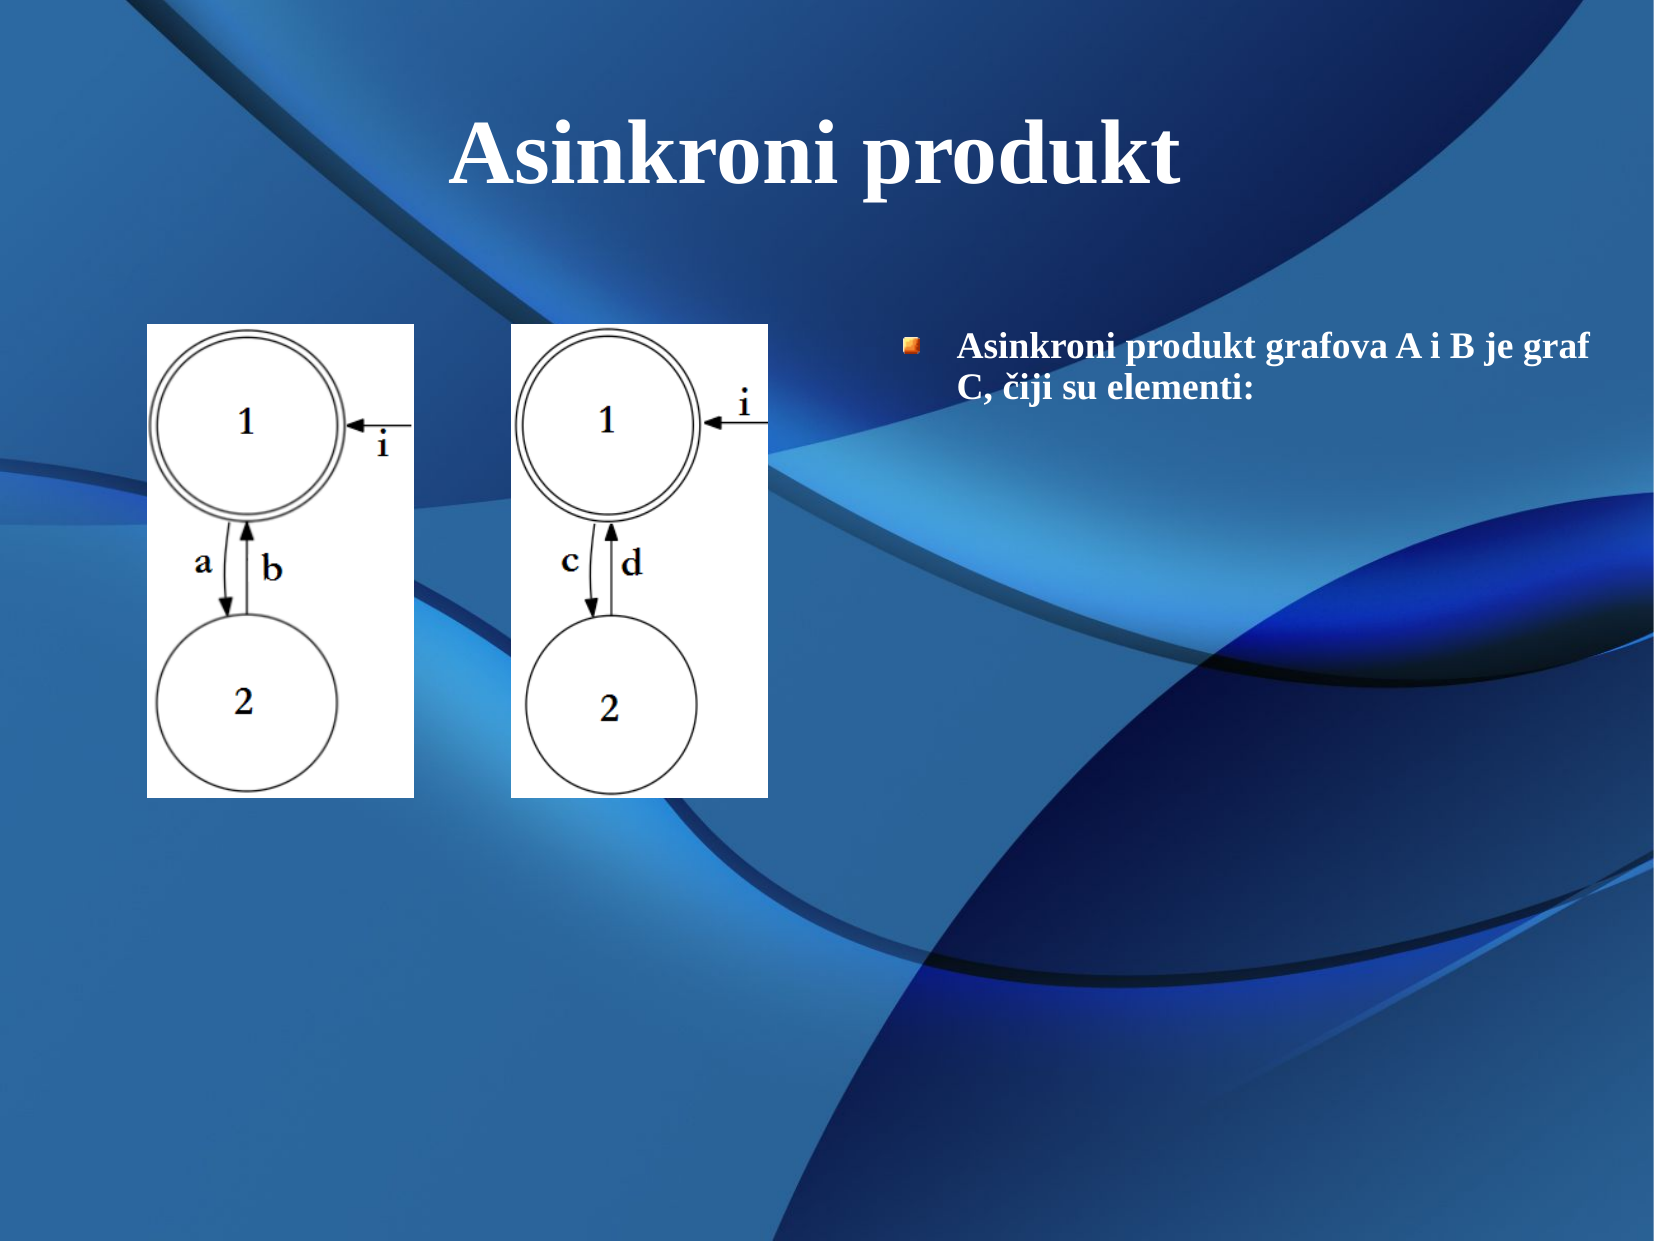

# Asinkroni produkt
Asinkroni produkt grafova A i B je graf C, čiji su elementi: